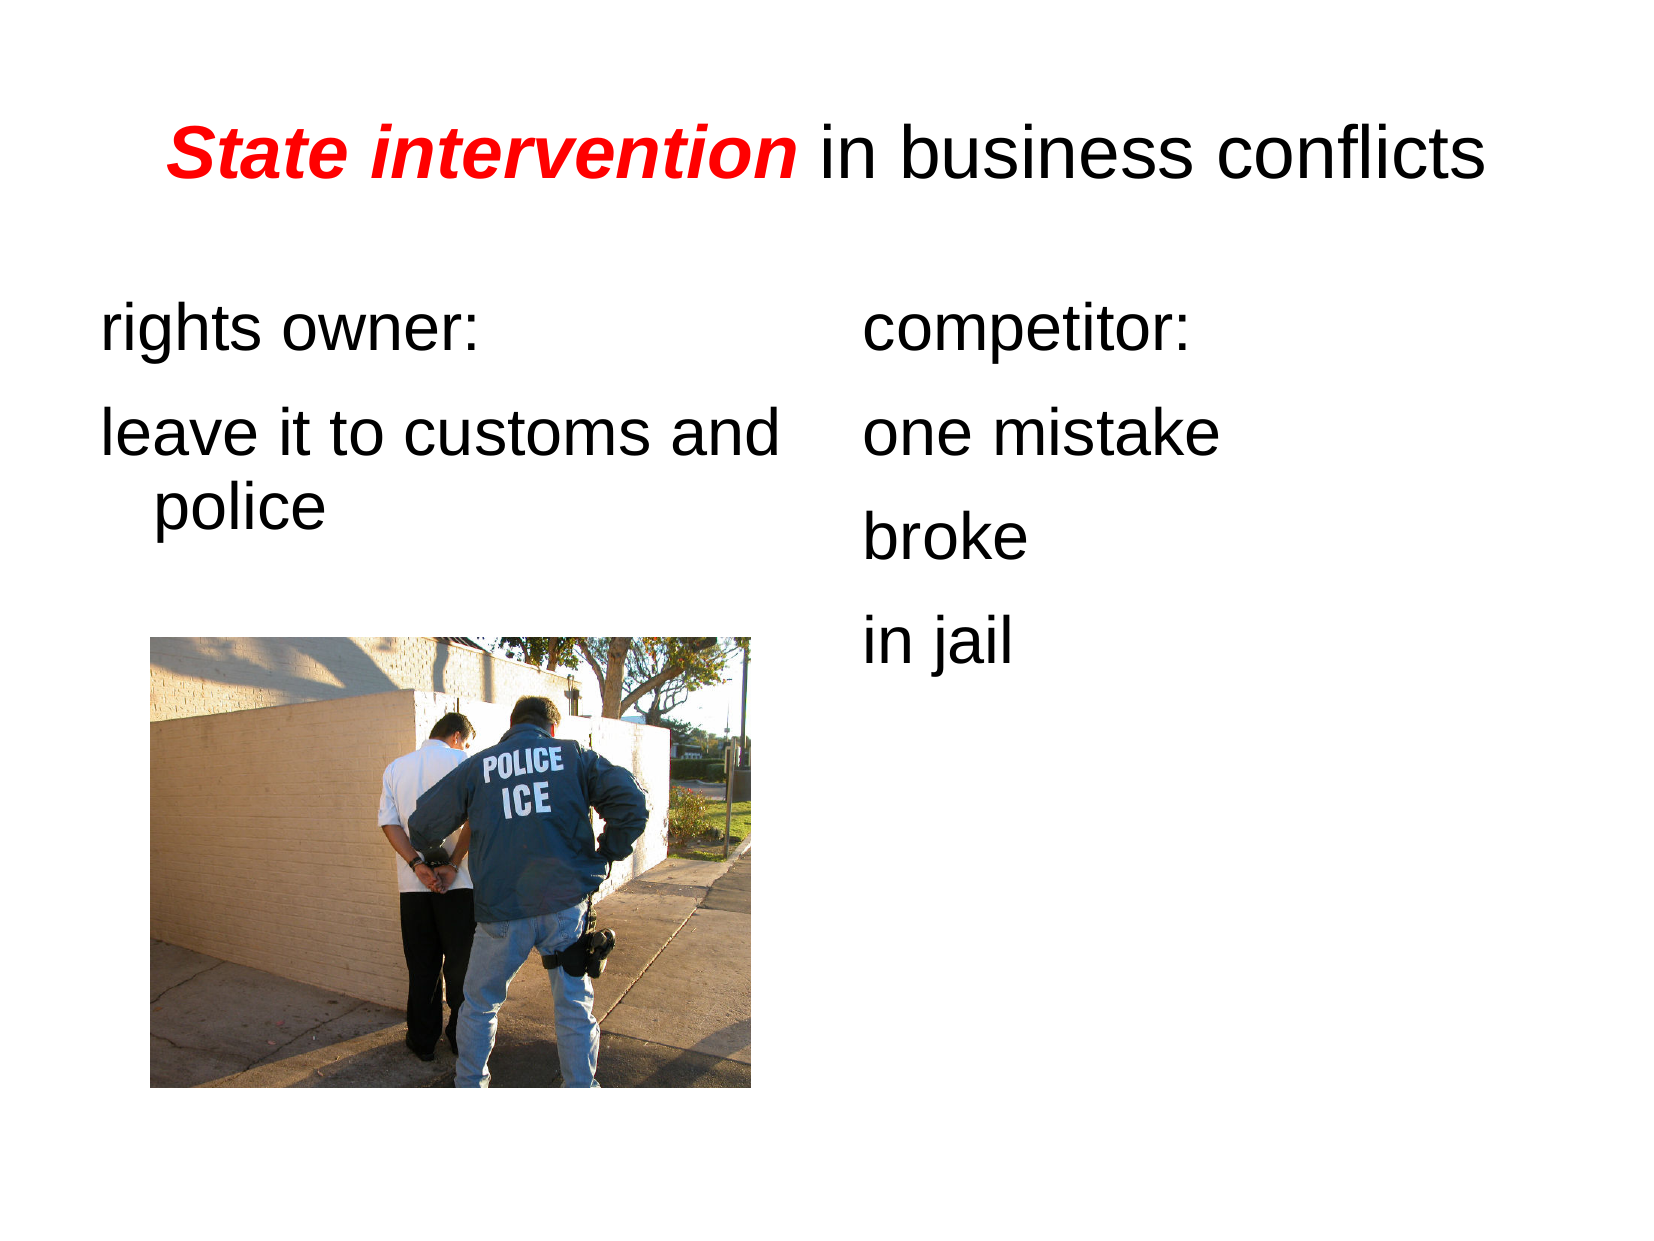

# State intervention in business conflicts
rights owner:
leave it to customs and police
competitor:
one mistake
broke
in jail